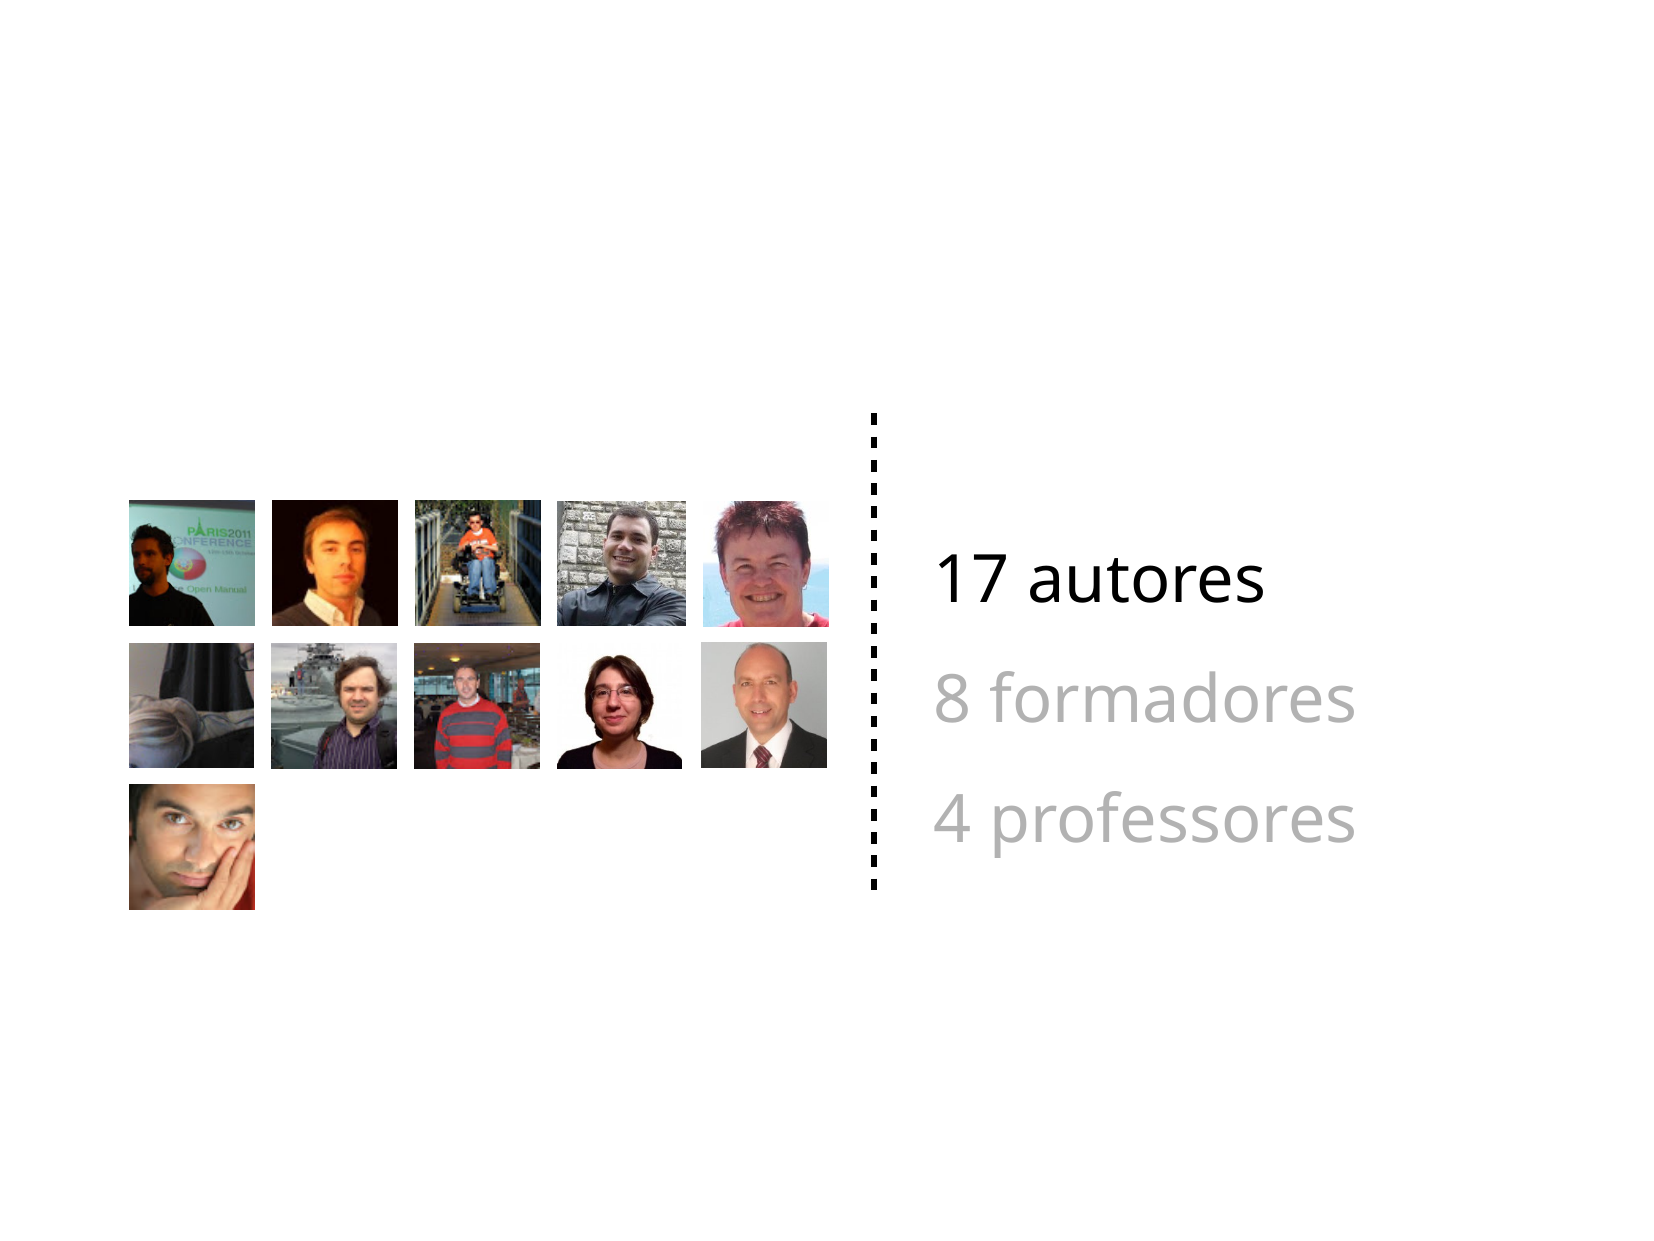

# 17 autores
8 formadores
4 professores